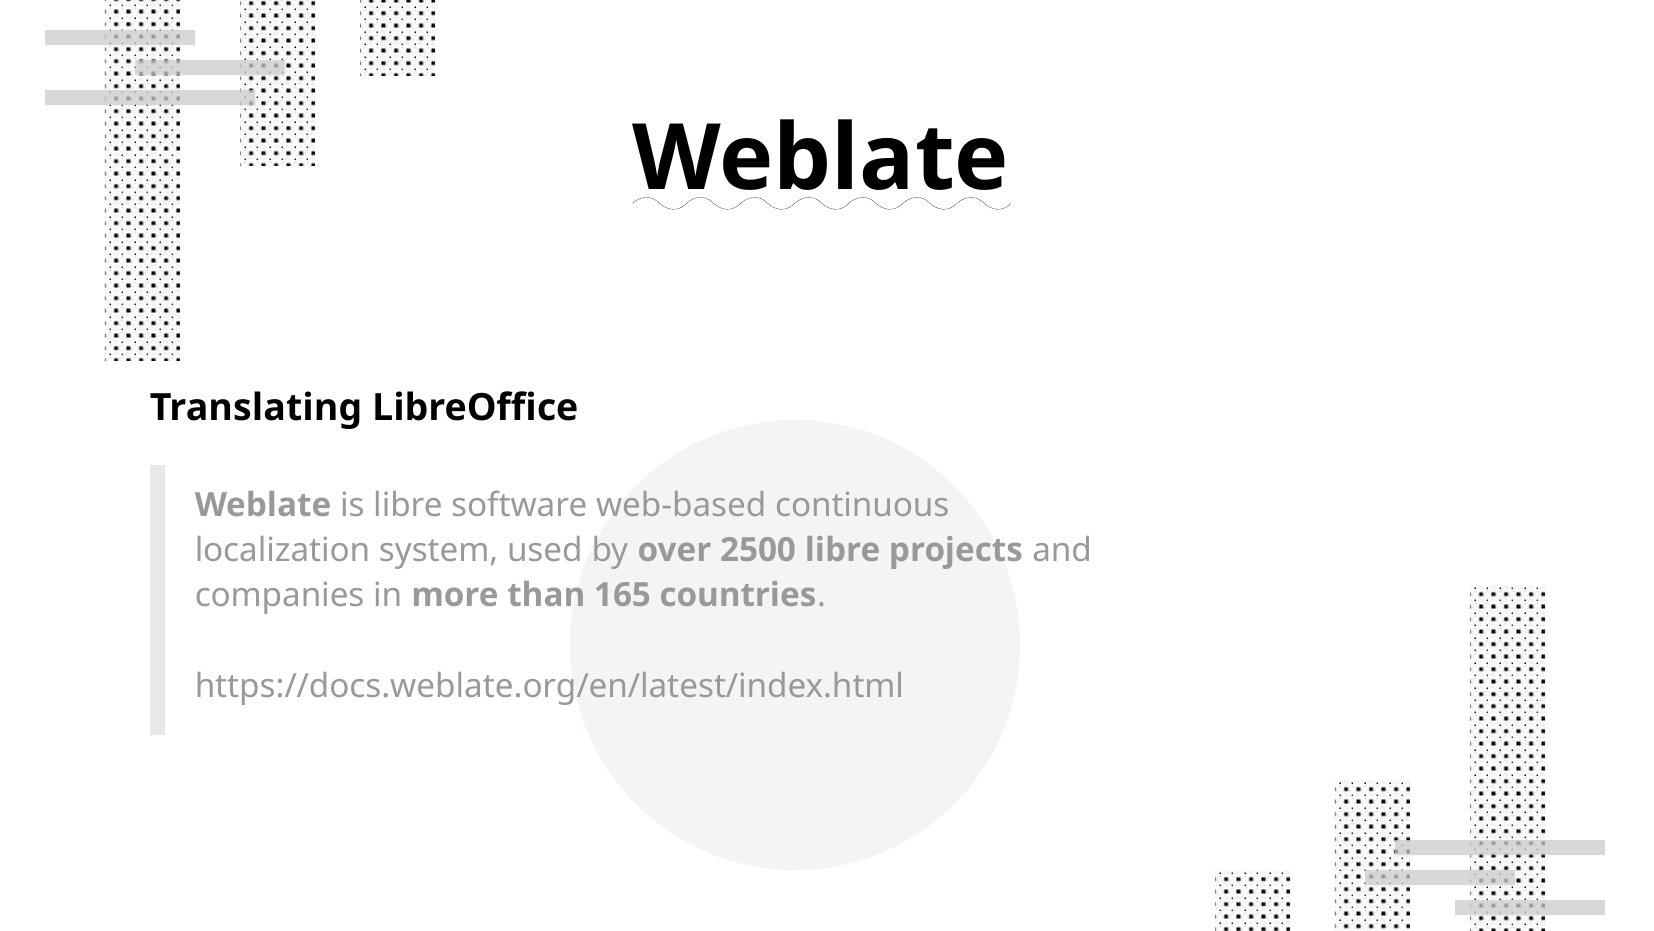

# Weblate
Translating LibreOffice
Weblate is libre software web-based continuous localization system, used by over 2500 libre projects and companies in more than 165 countries.
https://docs.weblate.org/en/latest/index.html